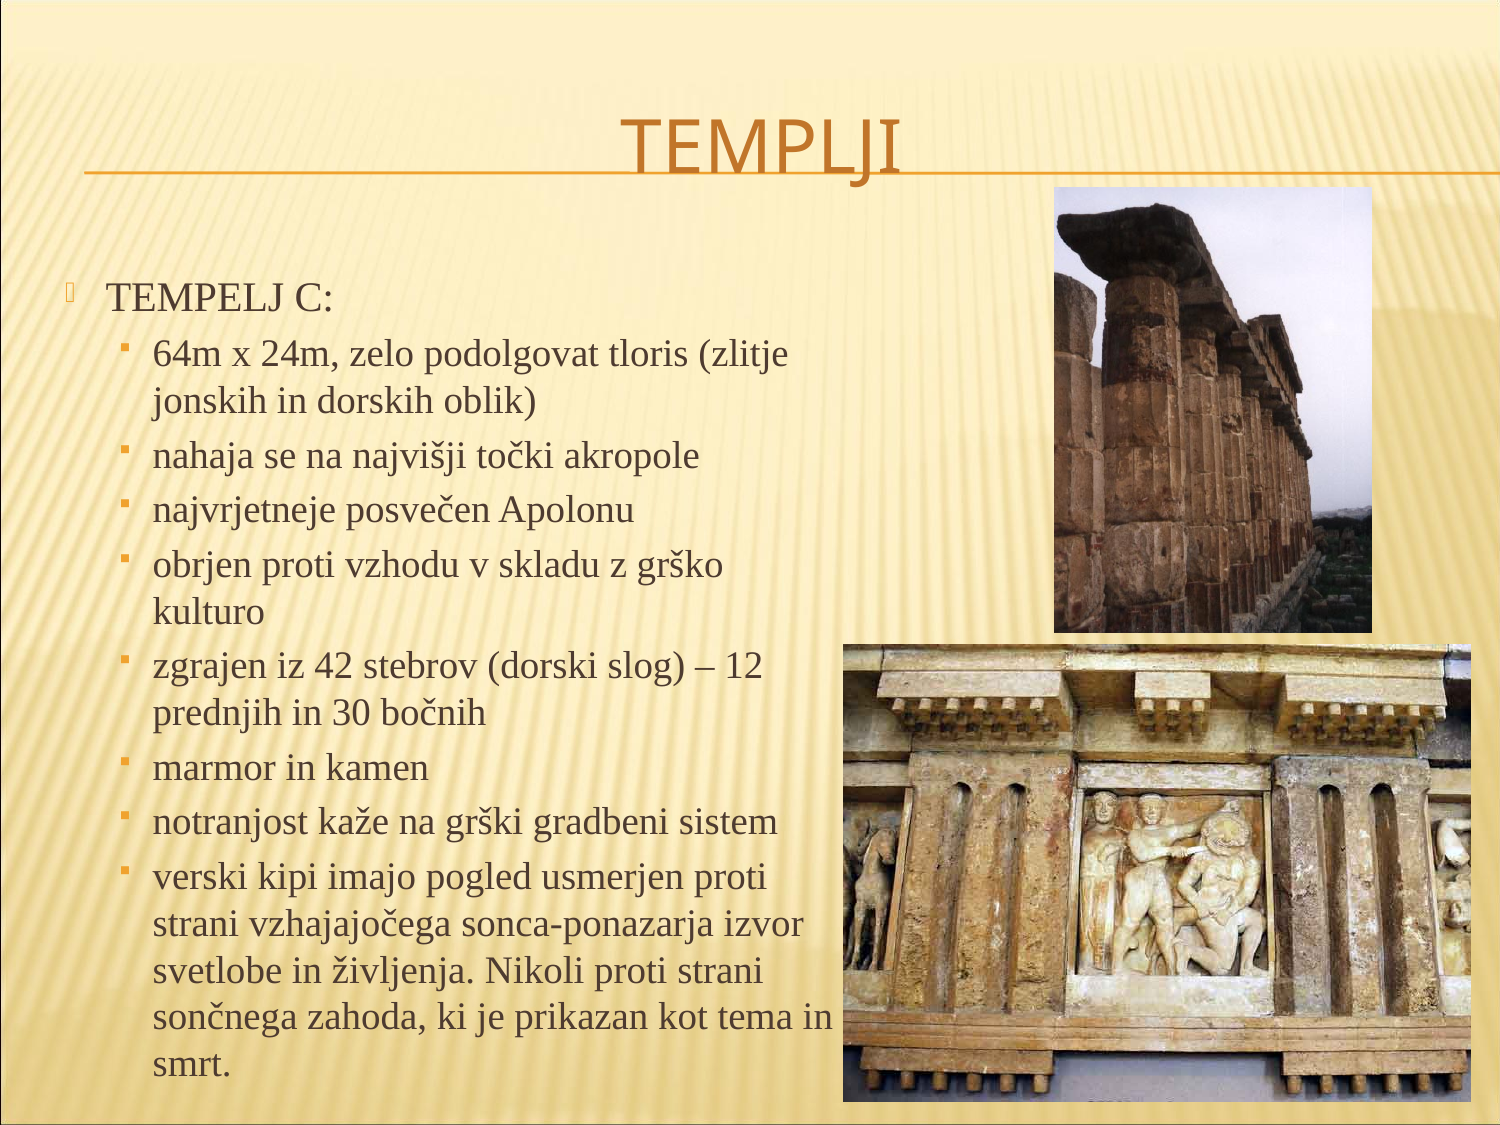

# TEMPLJI
TEMPELJ C:
64m x 24m, zelo podolgovat tloris (zlitje jonskih in dorskih oblik)
nahaja se na najvišji točki akropole
najvrjetneje posvečen Apolonu
obrjen proti vzhodu v skladu z grško kulturo
zgrajen iz 42 stebrov (dorski slog) – 12 prednjih in 30 bočnih
marmor in kamen
notranjost kaže na grški gradbeni sistem
verski kipi imajo pogled usmerjen proti strani vzhajajočega sonca-ponazarja izvor svetlobe in življenja. Nikoli proti strani sončnega zahoda, ki je prikazan kot tema in smrt.